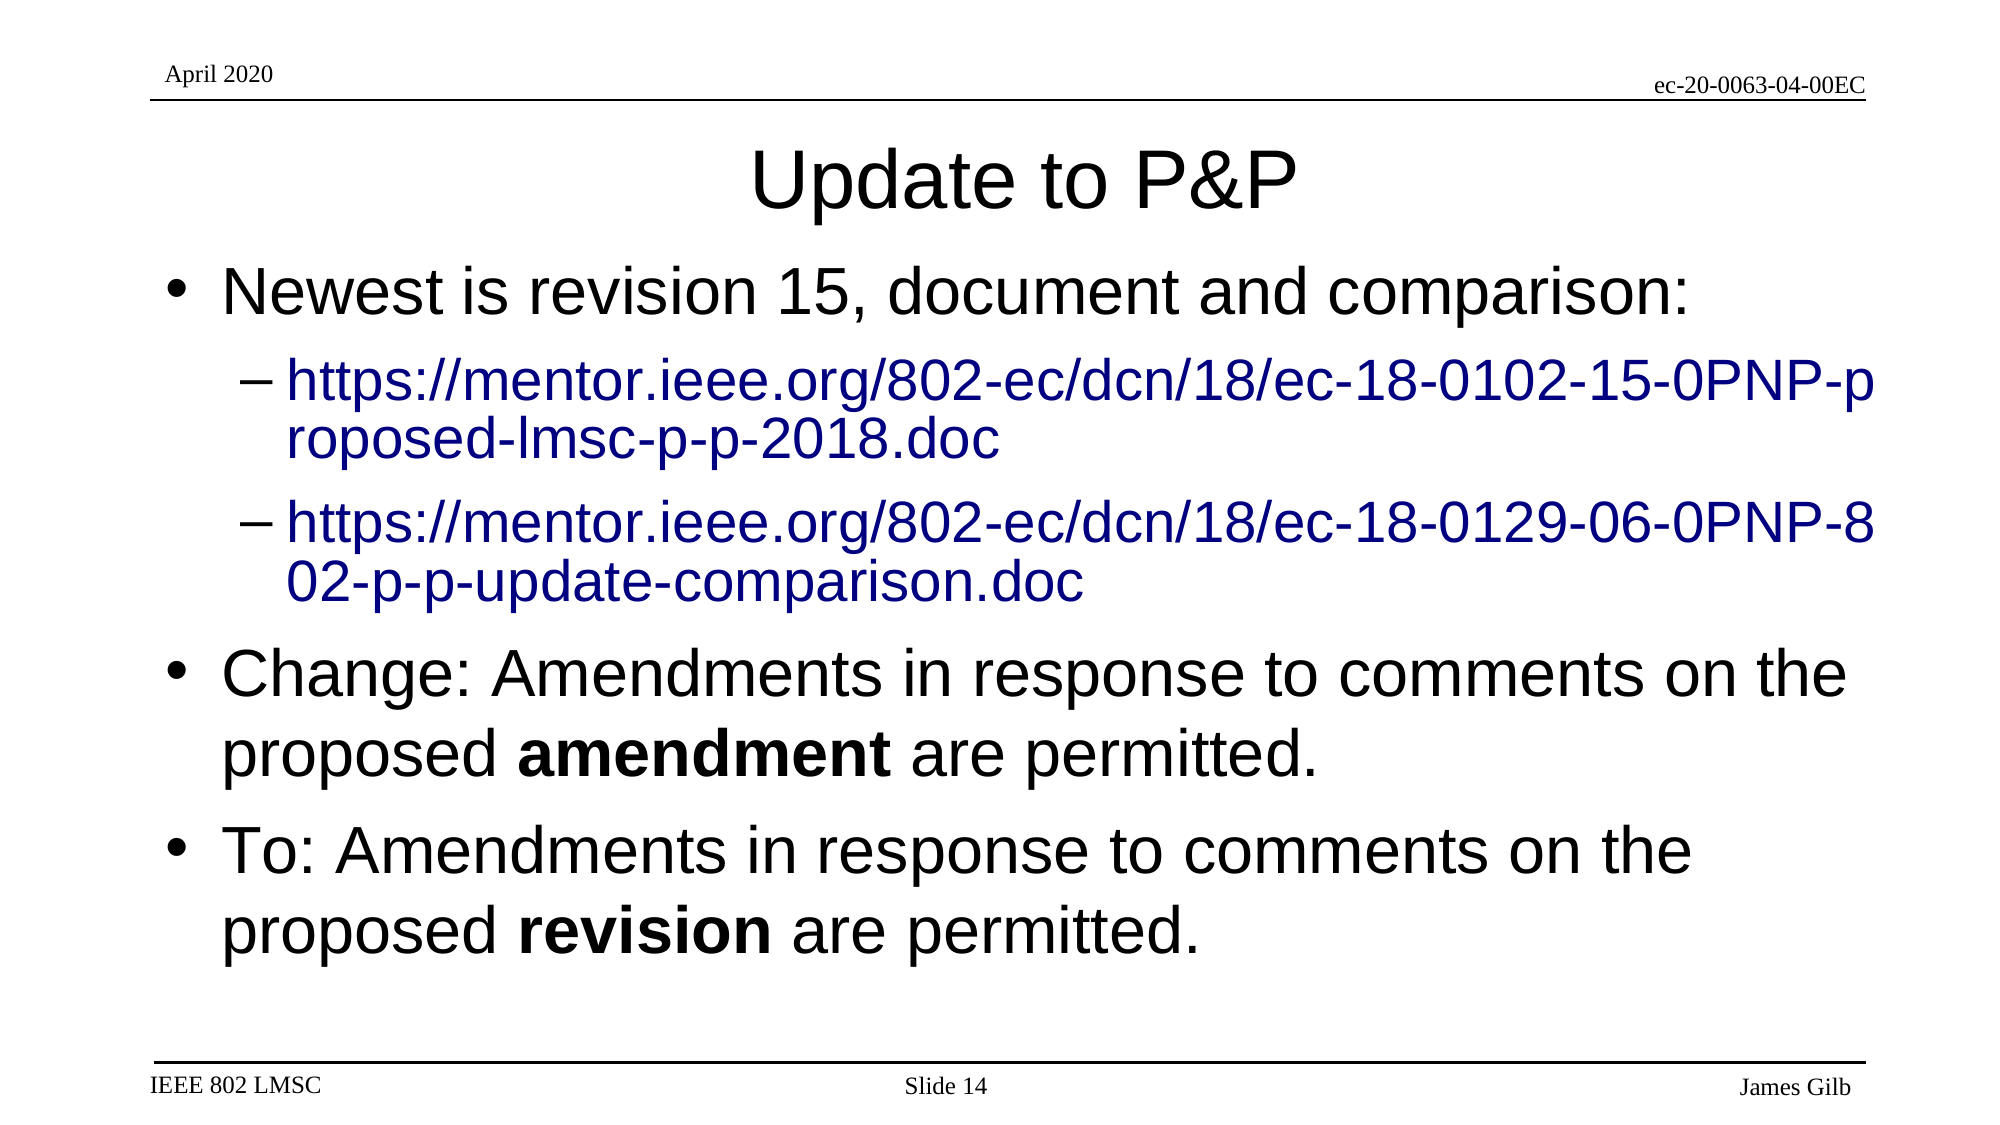

# Update to P&P
Newest is revision 15, document and comparison:
https://mentor.ieee.org/802-ec/dcn/18/ec-18-0102-15-0PNP-proposed-lmsc-p-p-2018.doc
https://mentor.ieee.org/802-ec/dcn/18/ec-18-0129-06-0PNP-802-p-p-update-comparison.doc
Change: Amendments in response to comments on the proposed amendment are permitted.
To: Amendments in response to comments on the proposed revision are permitted.
14